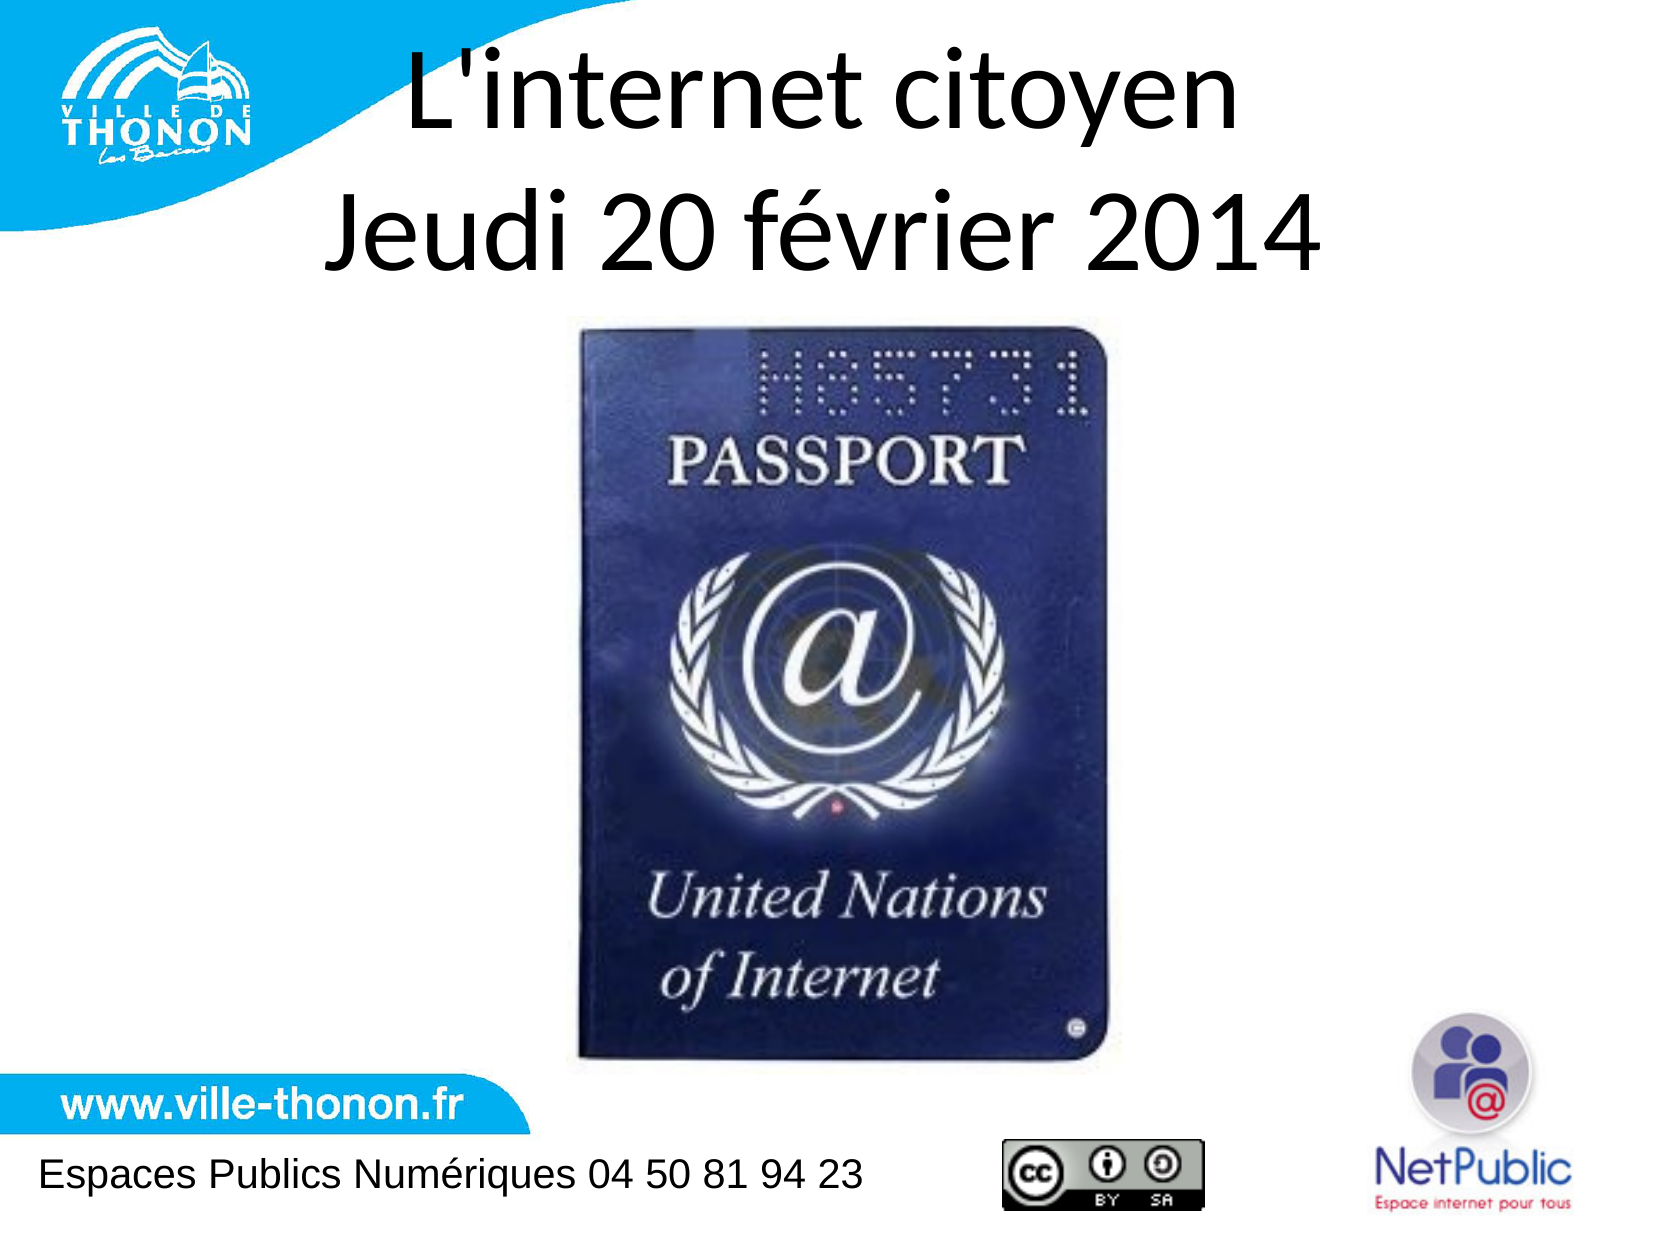

# L'internet citoyen Jeudi 20 février 2014